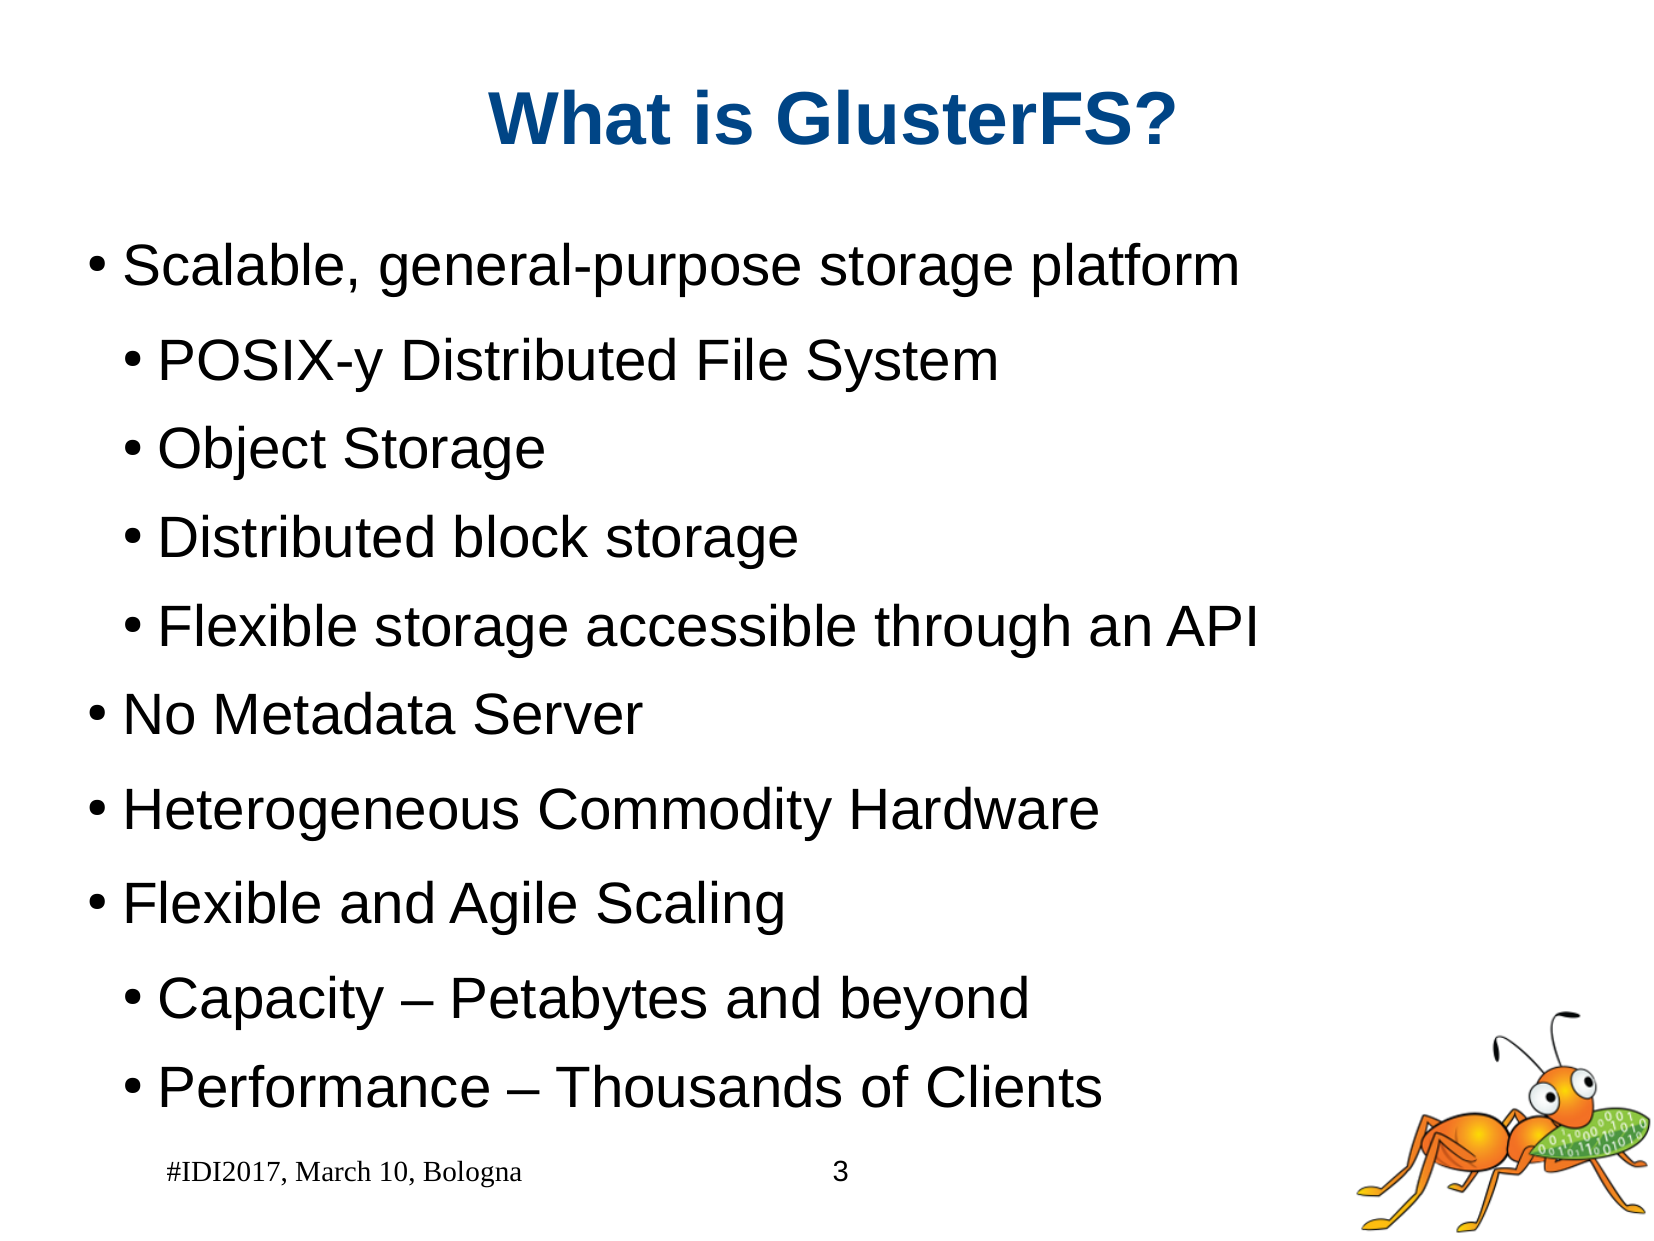

# What is GlusterFS?
Scalable, general-purpose storage platform
POSIX-y Distributed File System
Object Storage
Distributed block storage
Flexible storage accessible through an API
No Metadata Server
Heterogeneous Commodity Hardware
Flexible and Agile Scaling
Capacity – Petabytes and beyond
Performance – Thousands of Clients
#IDI2017, March 10, Bologna
3